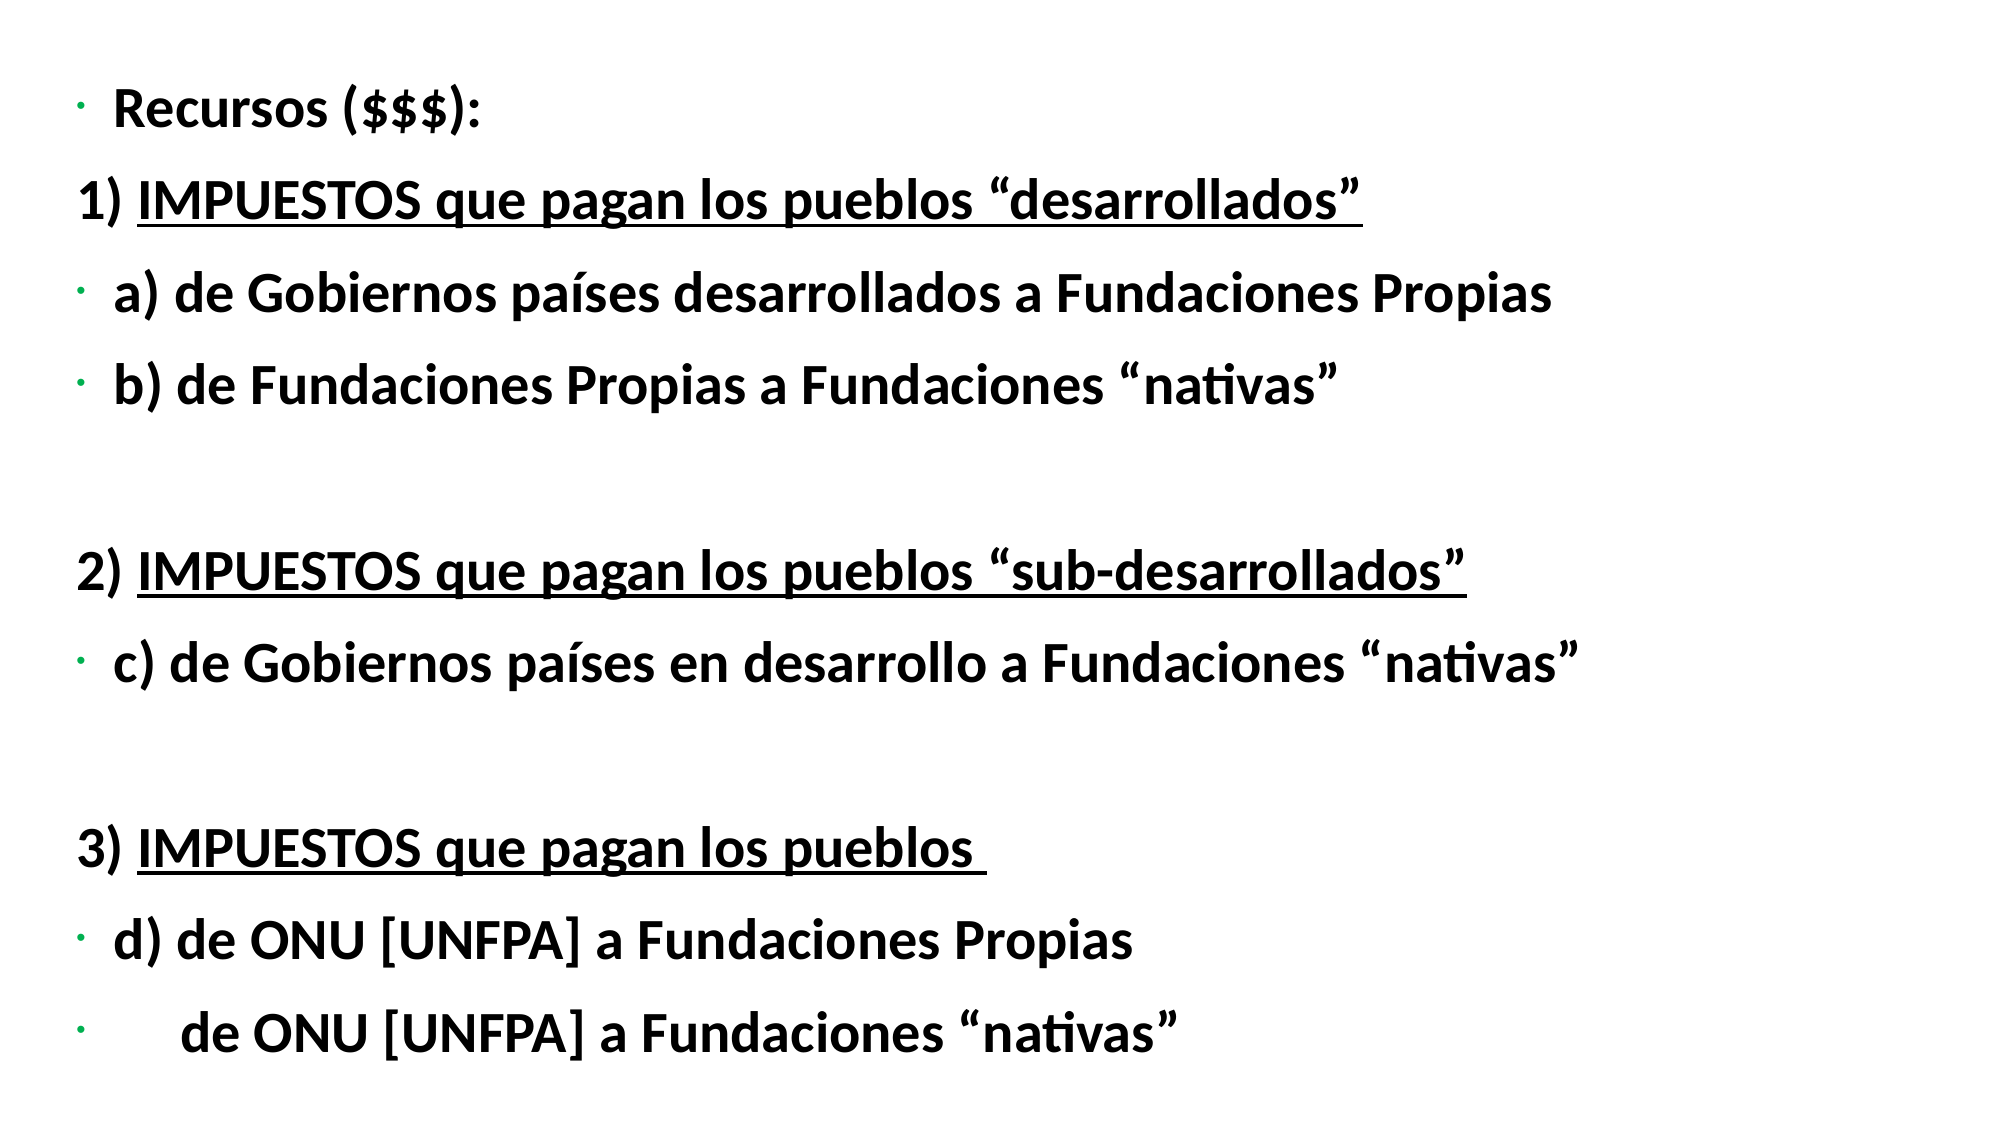

# Recursos ($$$):
1) IMPUESTOS que pagan los pueblos “desarrollados”
a) de Gobiernos países desarrollados a Fundaciones Propias
b) de Fundaciones Propias a Fundaciones “nativas”
2) IMPUESTOS que pagan los pueblos “sub-desarrollados”
c) de Gobiernos países en desarrollo a Fundaciones “nativas”
3) IMPUESTOS que pagan los pueblos
d) de ONU [UNFPA] a Fundaciones Propias
 de ONU [UNFPA] a Fundaciones “nativas”